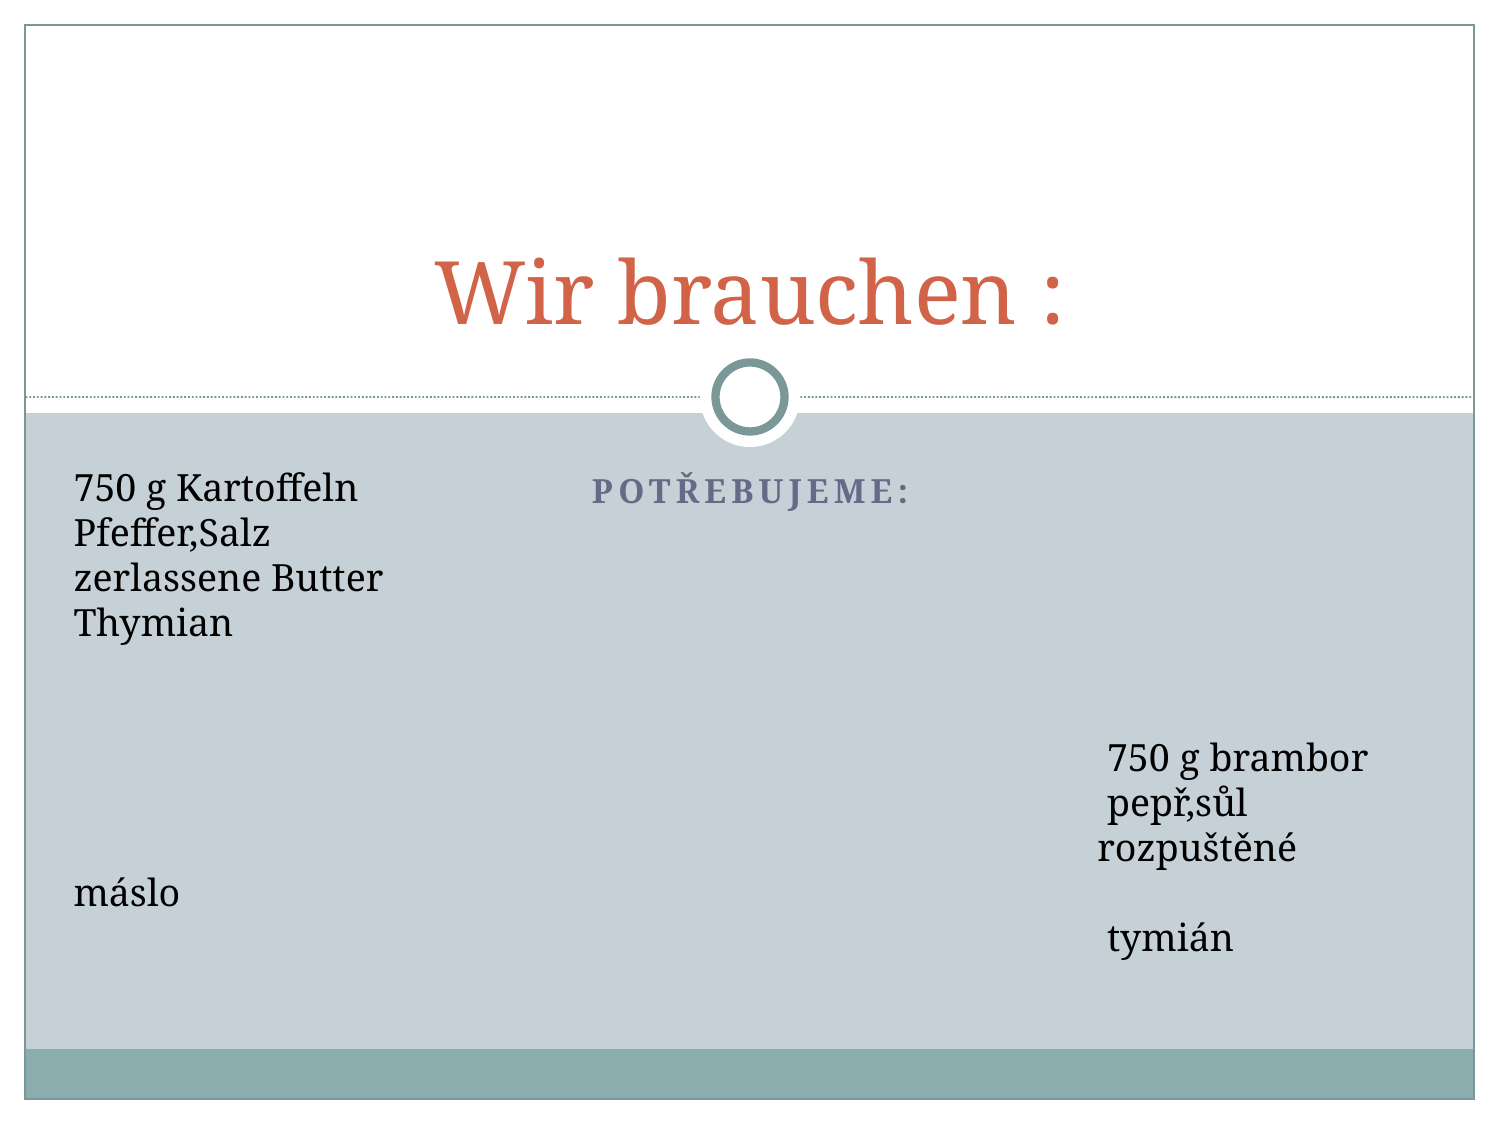

Wir brauchen :
750 g Kartoffeln
Pfeffer,Salz
zerlassene Butter
Thymian
 750 g brambor
 pepř,sůl
 rozpuštěné máslo
 tymián
# Potřebujeme: